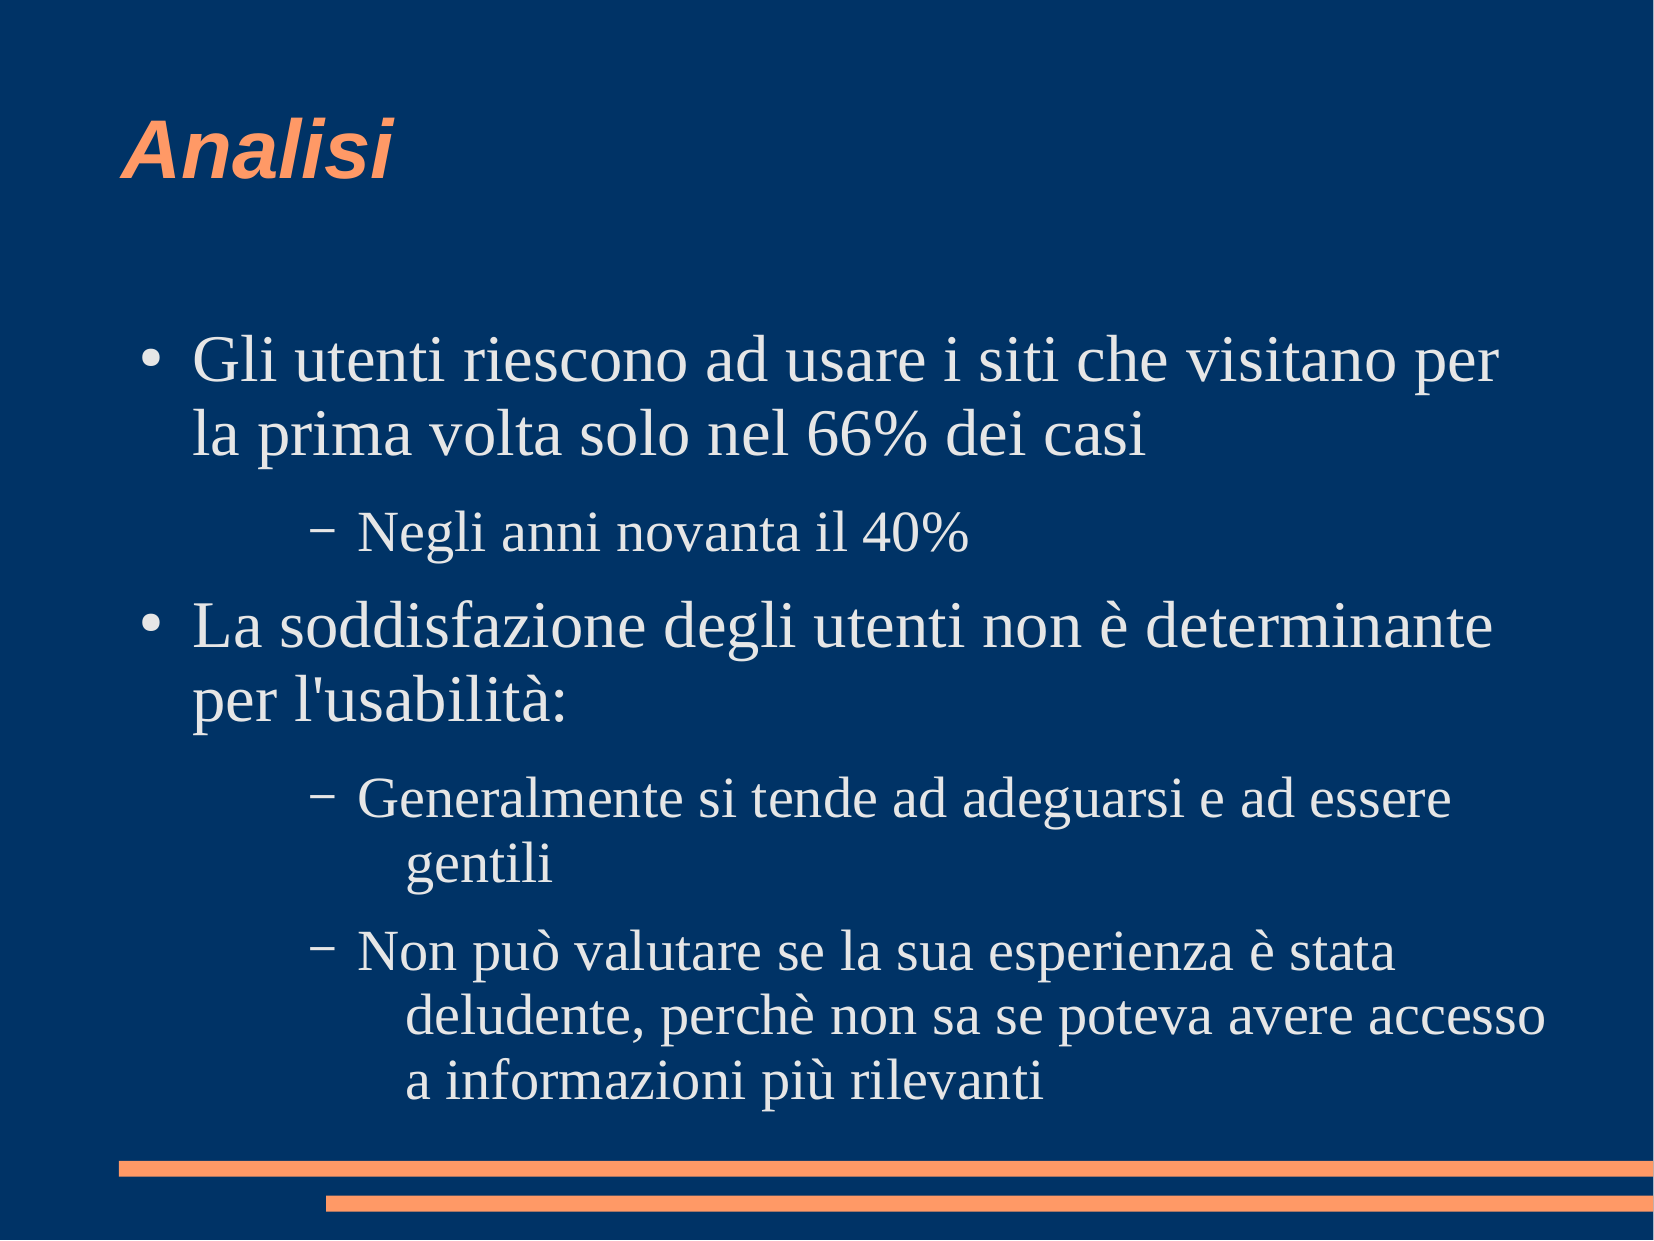

# Analisi
Gli utenti riescono ad usare i siti che visitano per la prima volta solo nel 66% dei casi
Negli anni novanta il 40%
La soddisfazione degli utenti non è determinante per l'usabilità:
Generalmente si tende ad adeguarsi e ad essere gentili
Non può valutare se la sua esperienza è stata deludente, perchè non sa se poteva avere accesso a informazioni più rilevanti